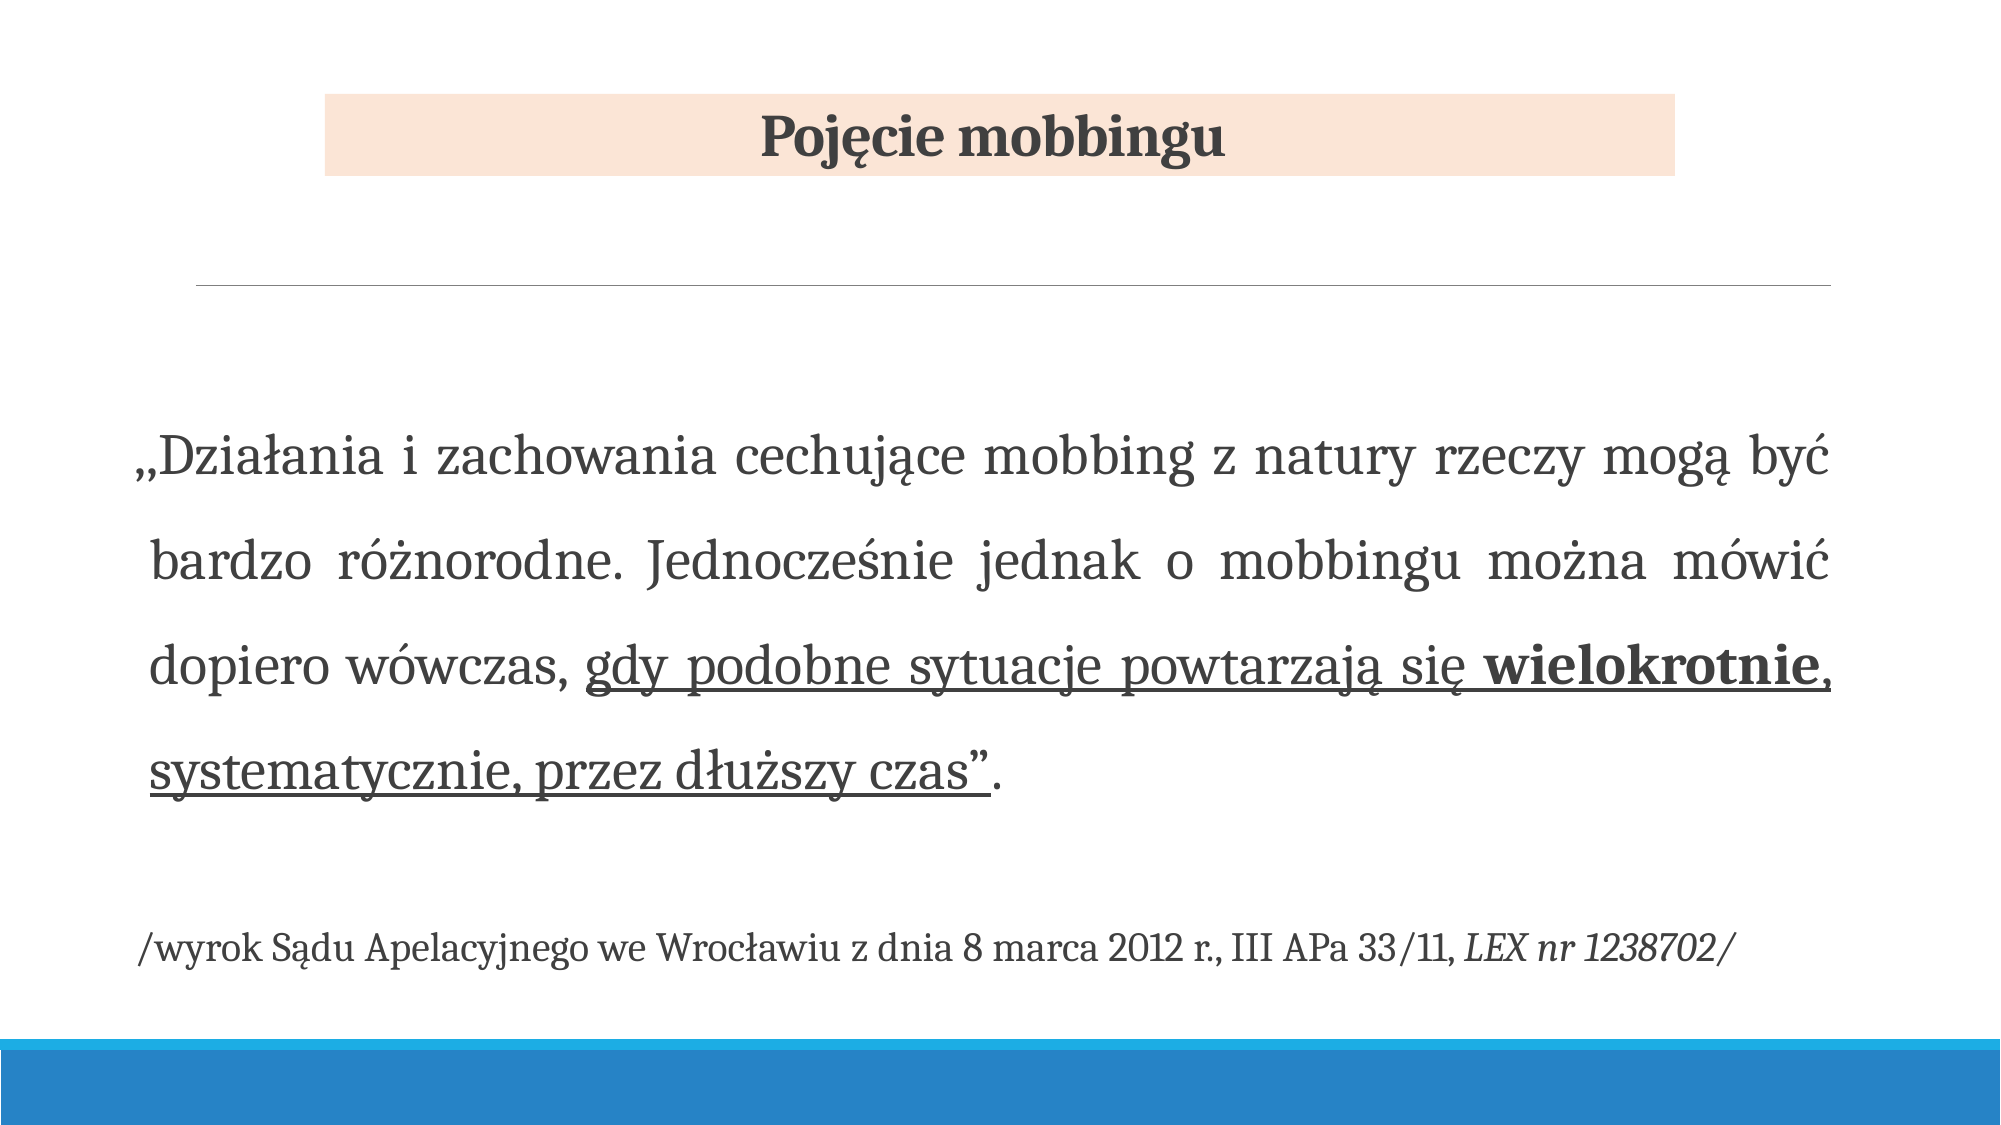

# Pojęcie mobbingu
,,Działania i zachowania cechujące mobbing z natury rzeczy mogą być bardzo różnorodne. Jednocześnie jednak o mobbingu można mówić dopiero wówczas, gdy podobne sytuacje powtarzają się wielokrotnie, systematycznie, przez dłuższy czas”.
/wyrok Sądu Apelacyjnego we Wrocławiu z dnia 8 marca 2012 r., III APa 33/11, LEX nr 1238702/